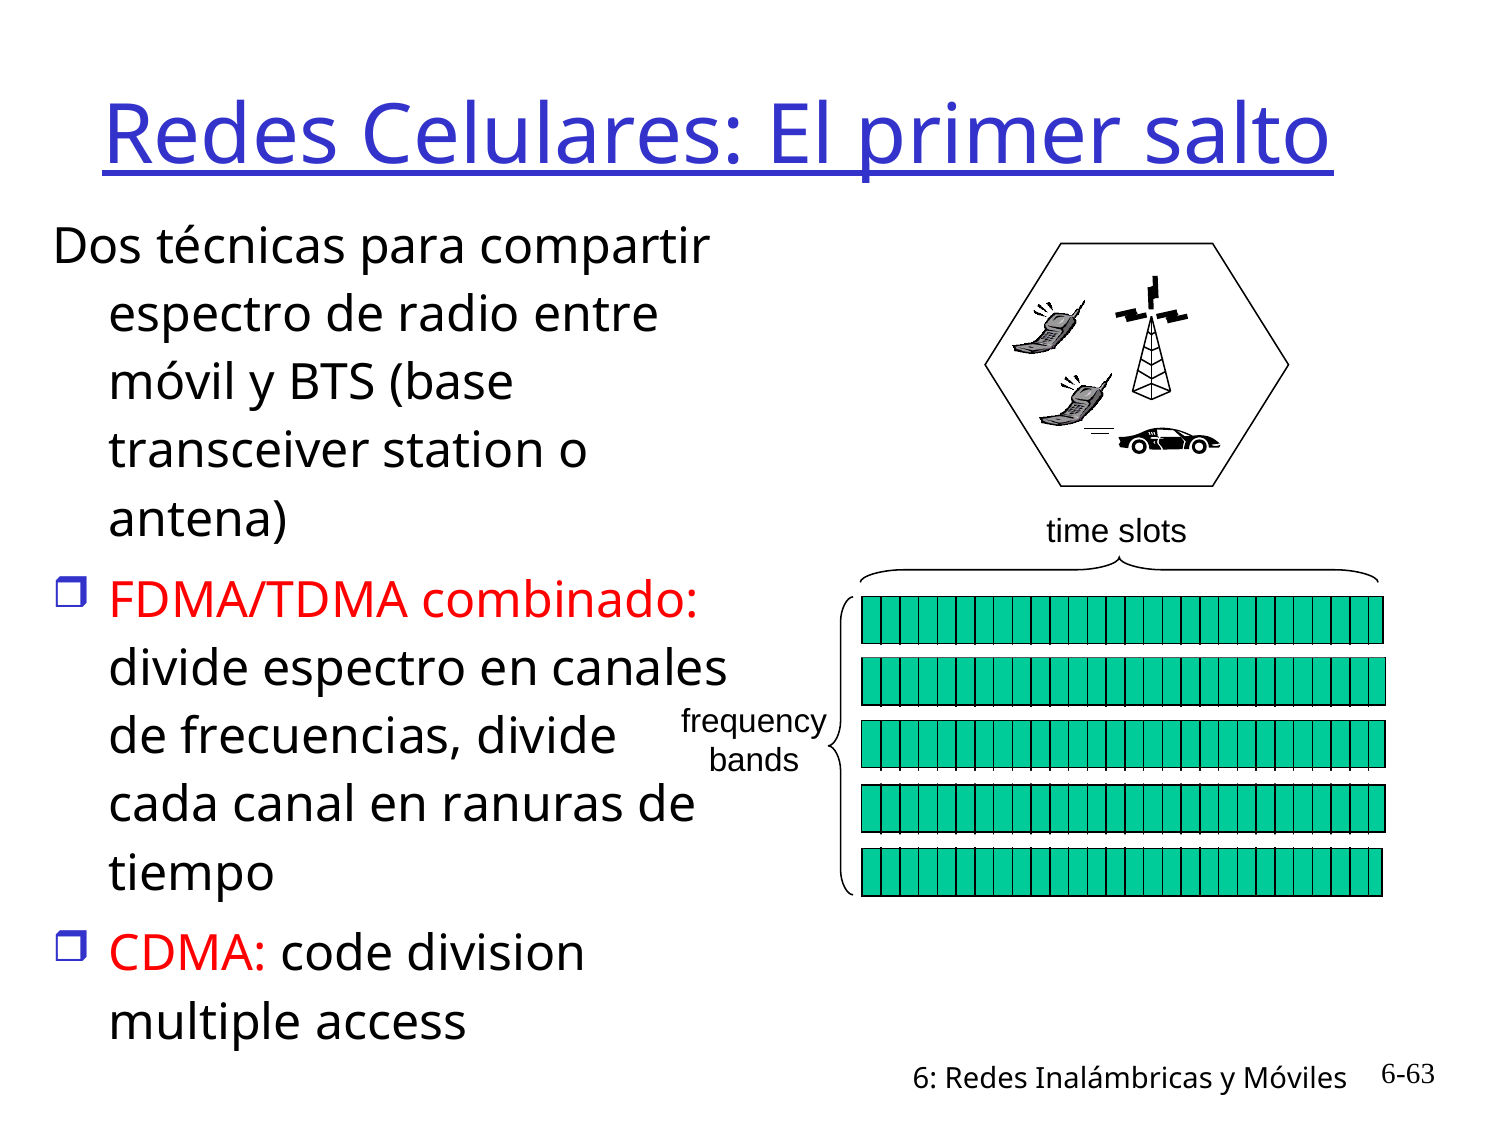

# Redes Celulares: El primer salto
Dos técnicas para compartir espectro de radio entre móvil y BTS (base transceiver station o antena)
FDMA/TDMA combinado: divide espectro en canales de frecuencias, divide cada canal en ranuras de tiempo
CDMA: code division multiple access
time slots
frequency
bands
63